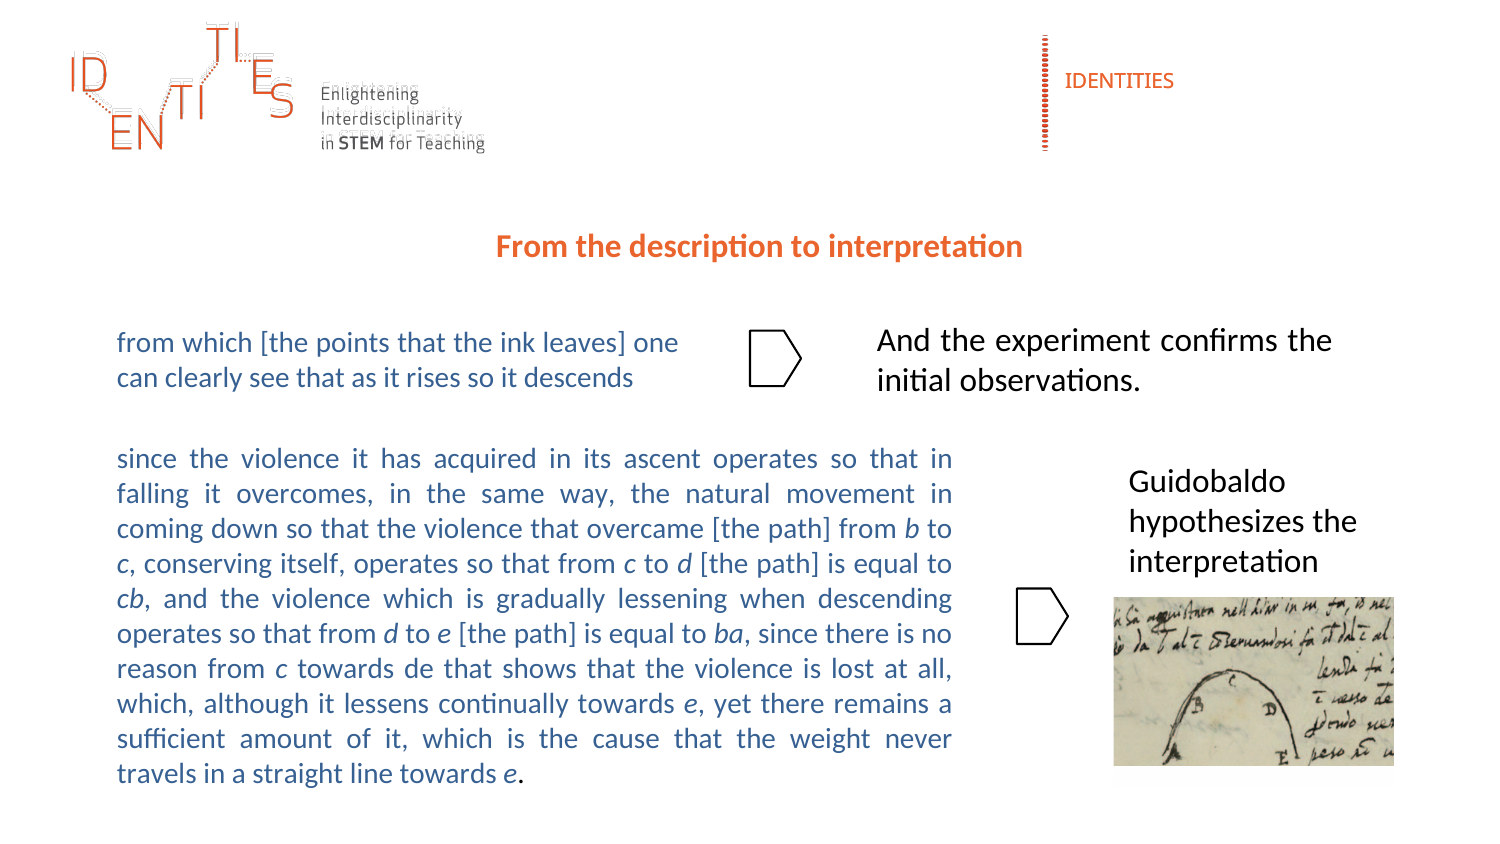

IDENTITIES
IDENTITIES
From the description to interpretation
And the experiment confirms the initial observations.
from which [the points that the ink leaves] one can clearly see that as it rises so it descends
since the violence it has acquired in its ascent operates so that in falling it overcomes, in the same way, the natural movement in coming down so that the violence that overcame [the path] from b to c, conserving itself, operates so that from c to d [the path] is equal to cb, and the violence which is gradually lessening when descending operates so that from d to e [the path] is equal to ba, since there is no reason from c towards de that shows that the violence is lost at all, which, although it lessens continually towards e, yet there remains a sufficient amount of it, which is the cause that the weight never travels in a straight line towards e.
Guidobaldo hypothesizes the interpretation